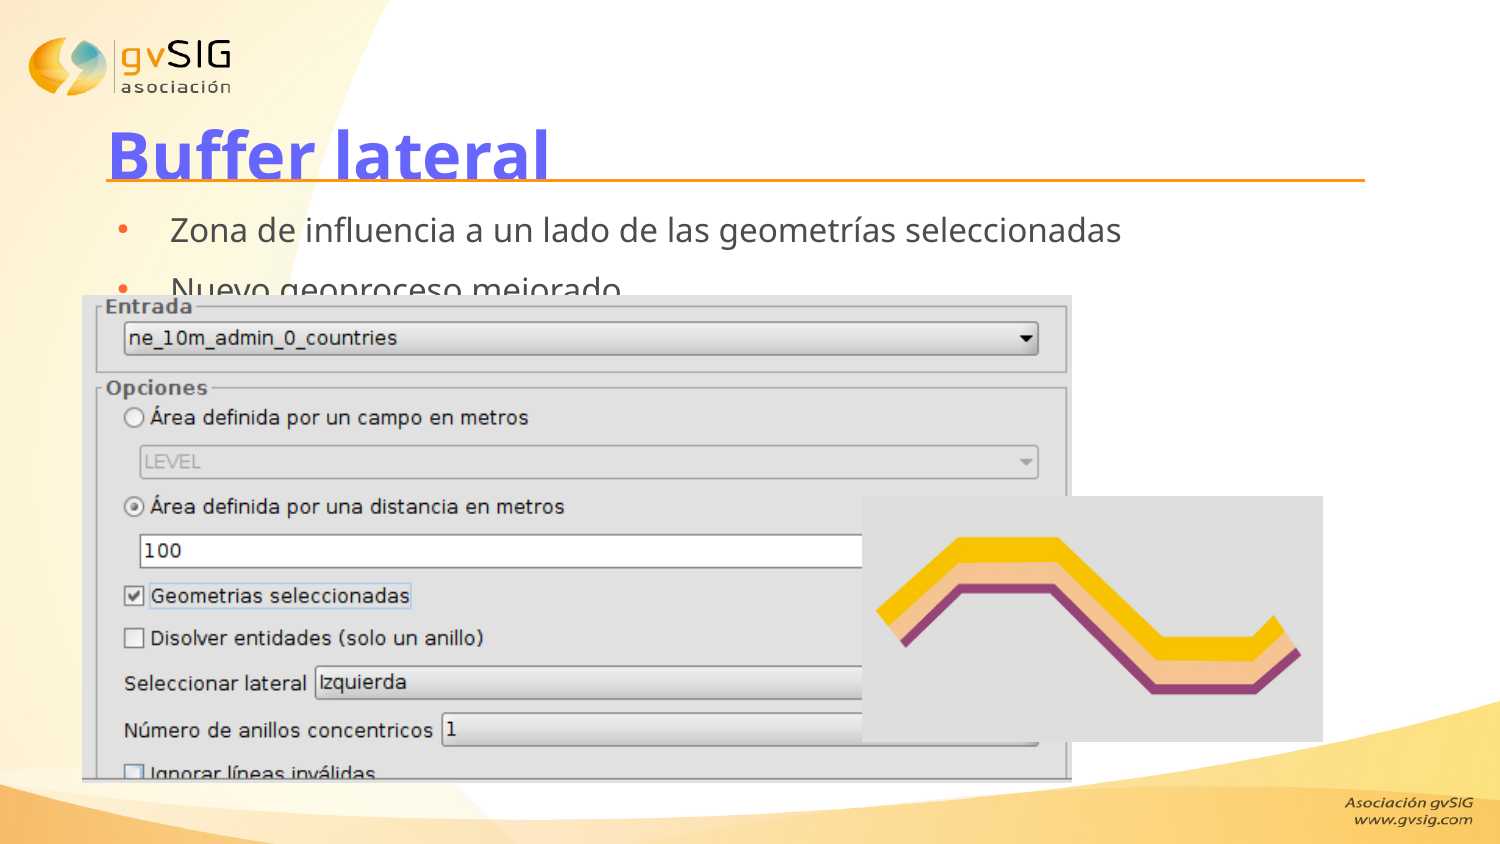

# Buffer lateral
Zona de influencia a un lado de las geometrías seleccionadas
Nuevo geoproceso mejorado